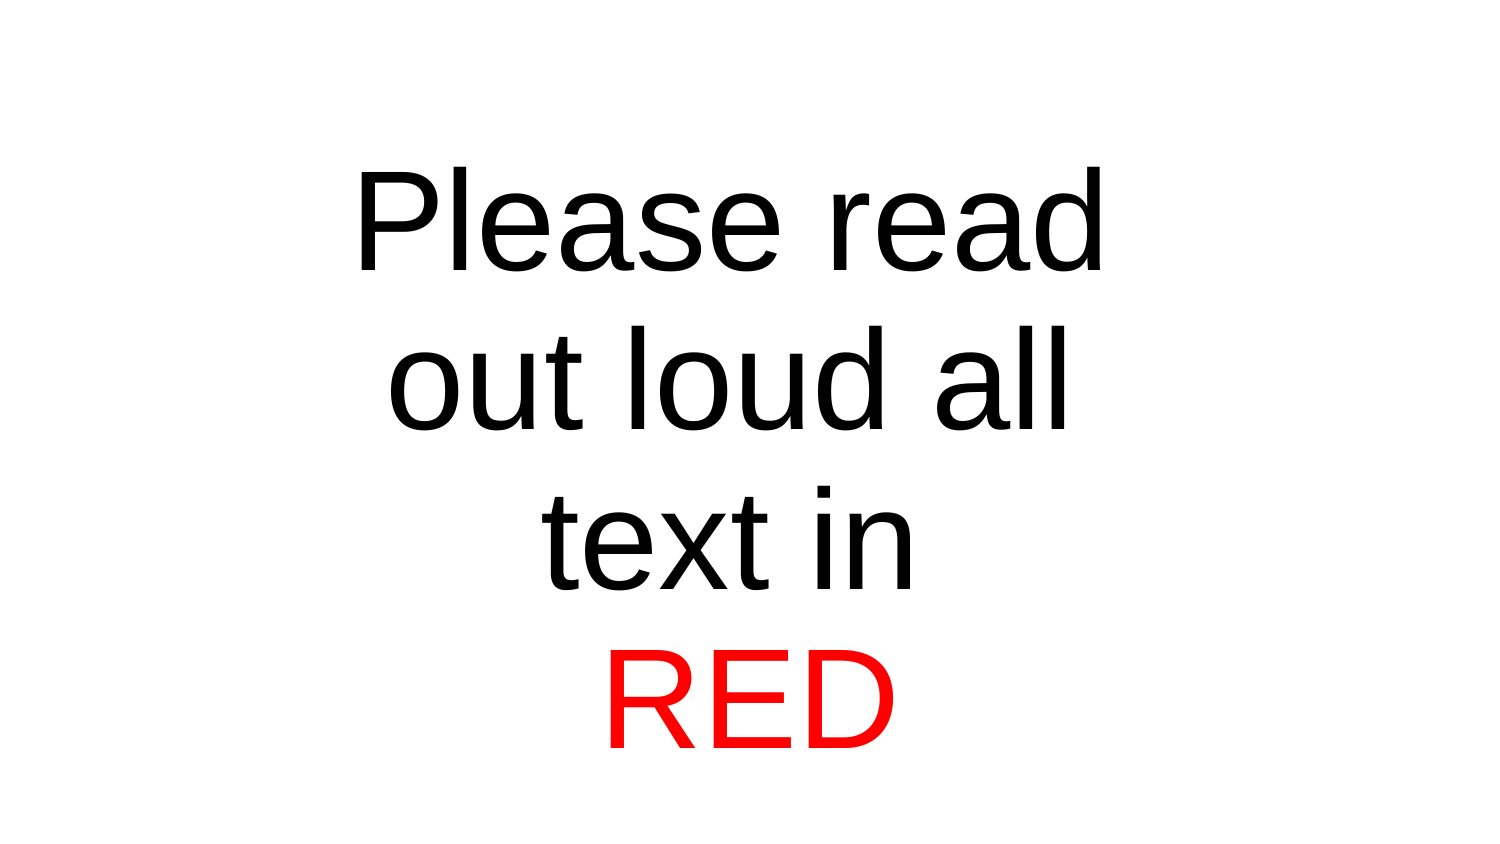

# Please read out loud all text in RED